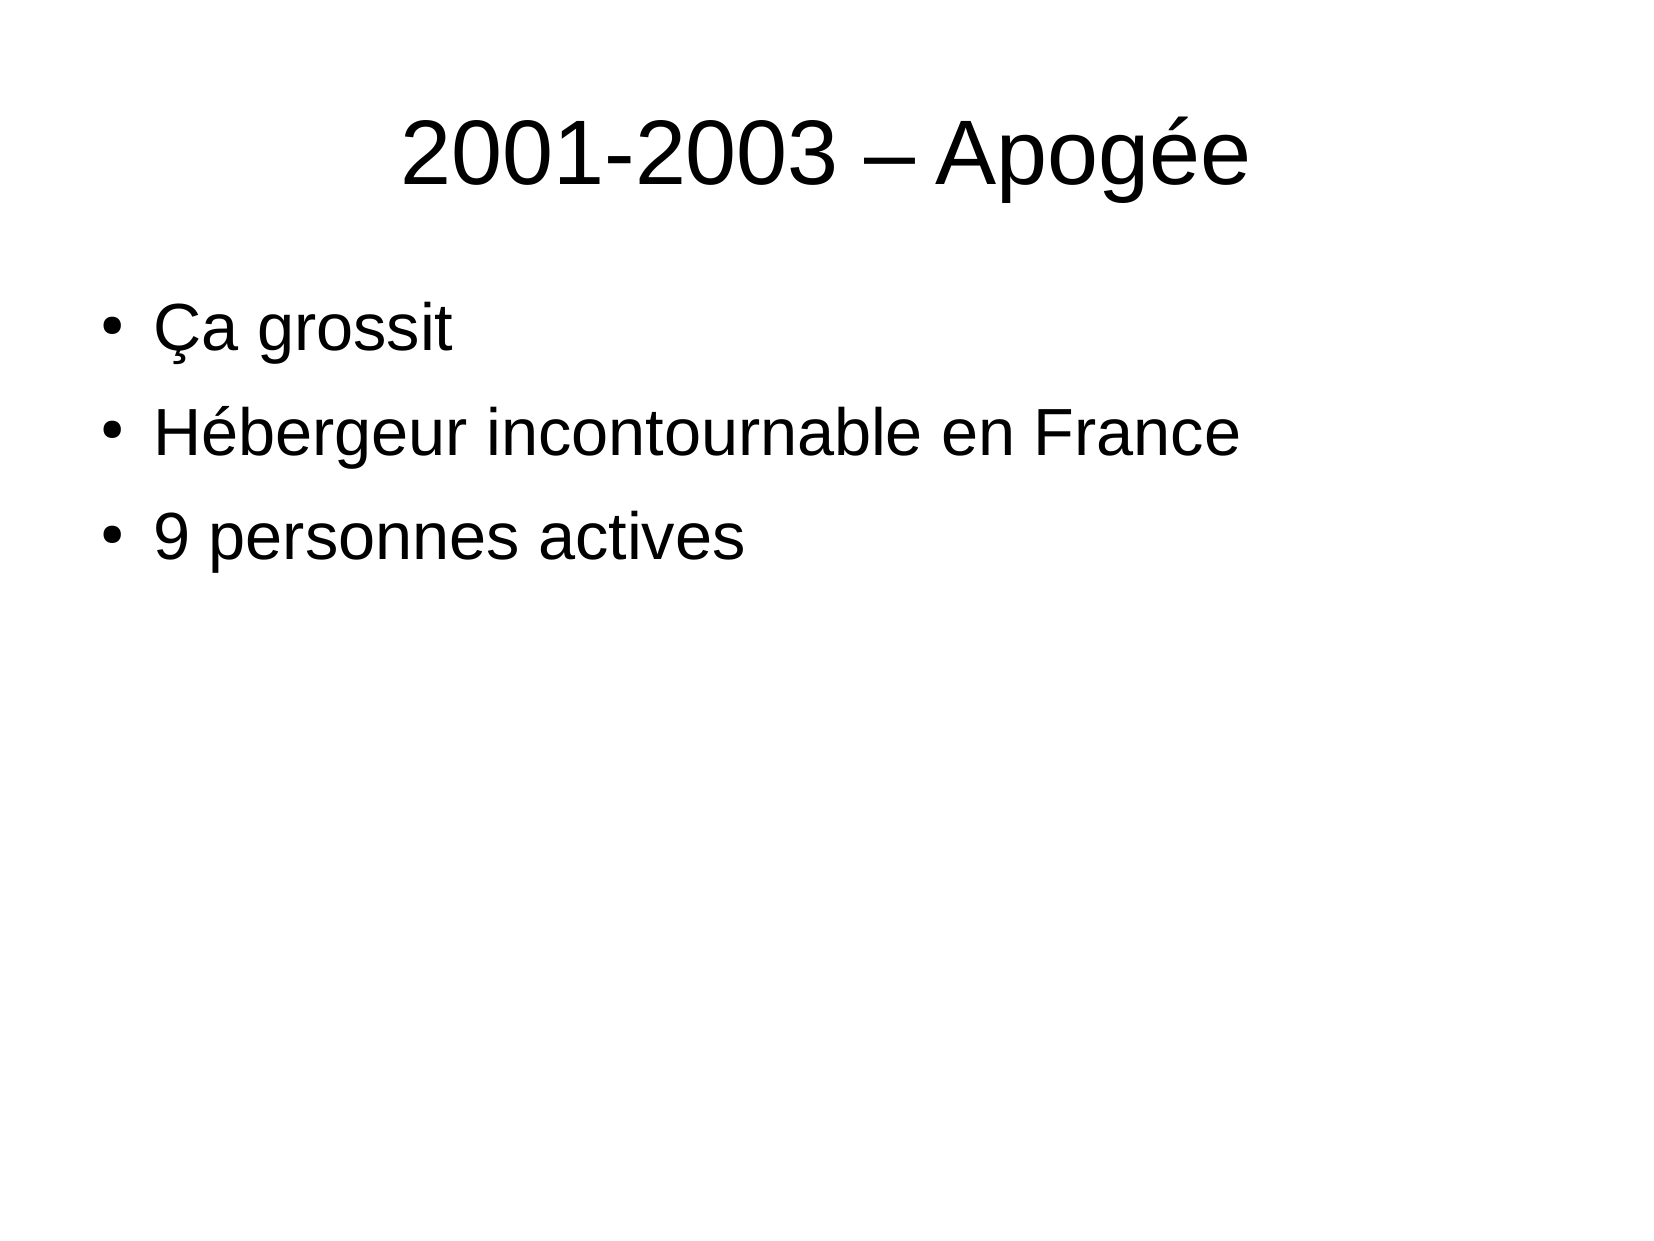

# 2001-2003 – Apogée
Ça grossit
Hébergeur incontournable en France
9 personnes actives